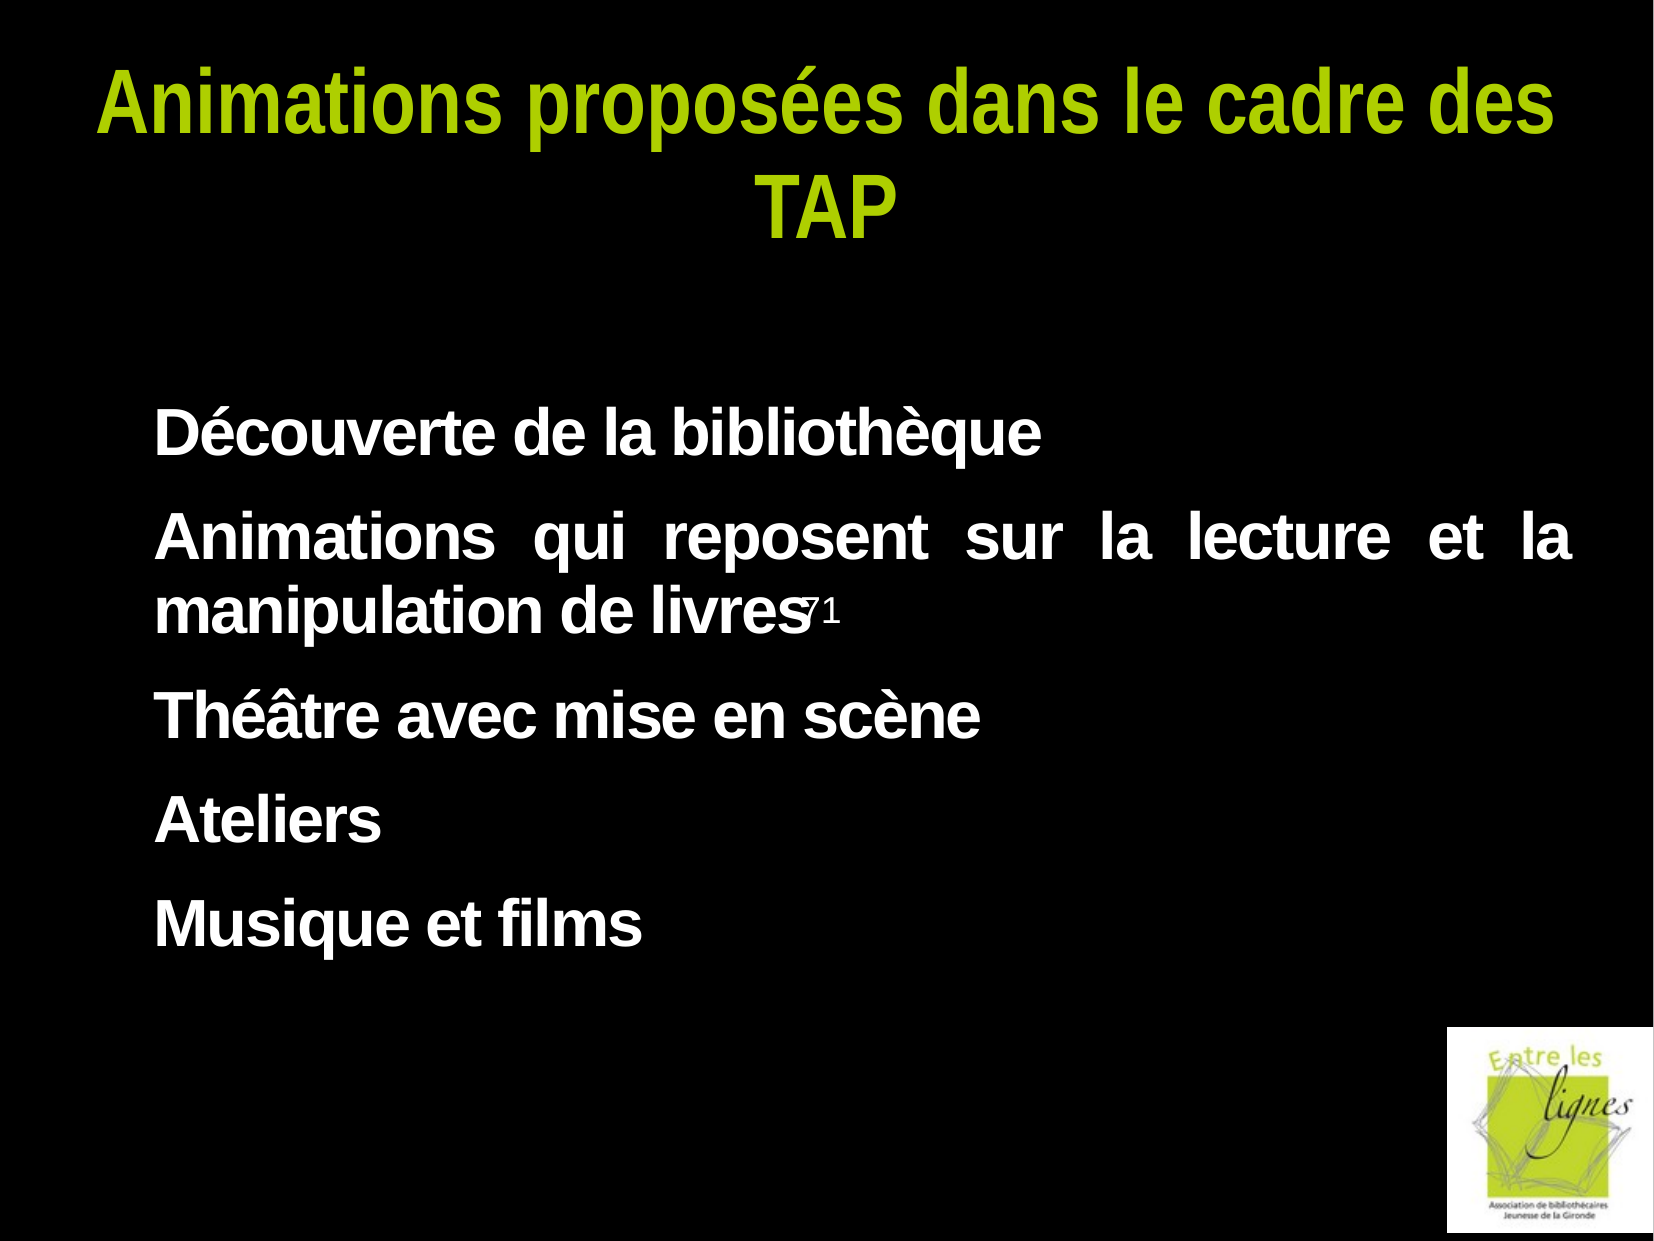

71
# Animations proposées dans le cadre des TAP
Découverte de la bibliothèque
Animations qui reposent sur la lecture et la manipulation de livres
Théâtre avec mise en scène
Ateliers
Musique et films